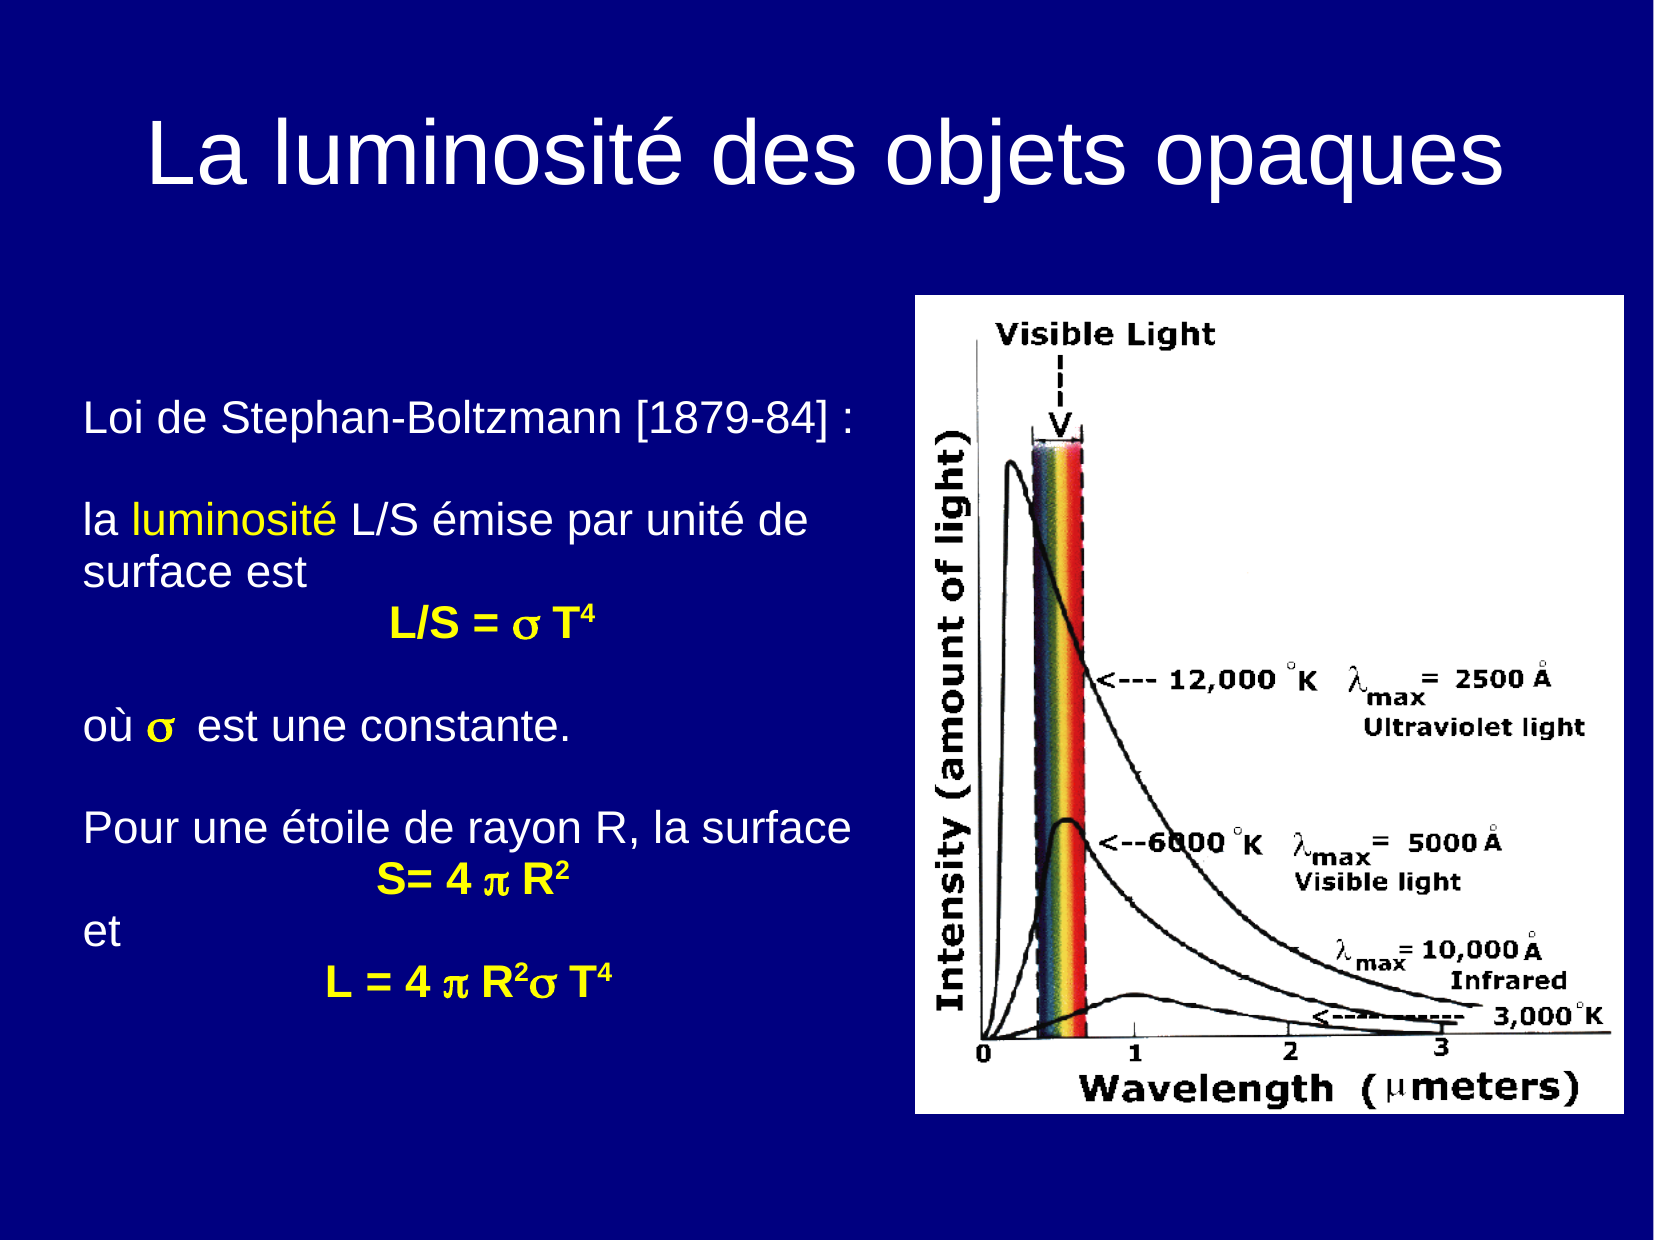

# La luminosité des objets opaques
Loi de Stephan-Boltzmann [1879-84] :
la luminosité L/S émise par unité de surface est
 L/S = s T4
où s est une constante.
Pour une étoile de rayon R, la surface S= 4 p R2
et
 L = 4 p R2s T4